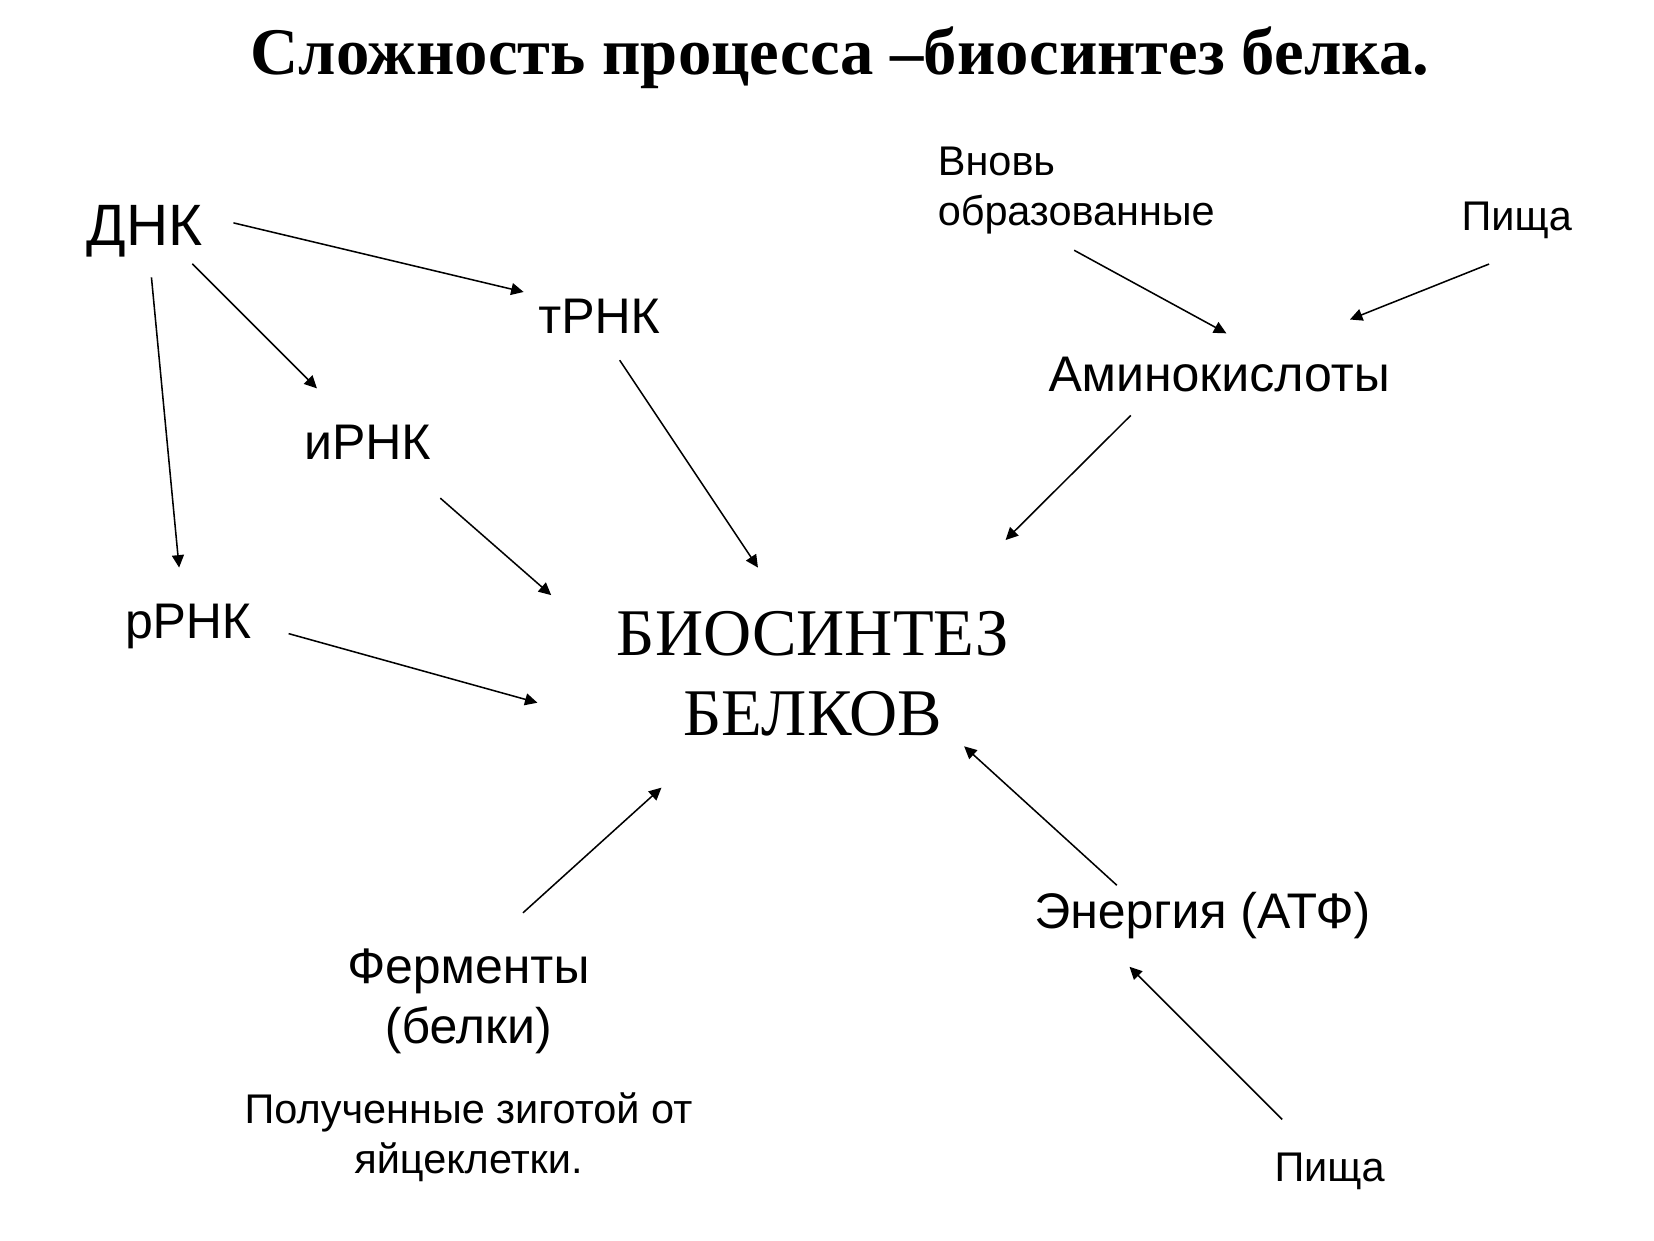

Сложность процесса –биосинтез белка.
Вновь образованные
ДНК
Пища
тРНК
Аминокислоты
иРНК
рРНК
БИОСИНТЕЗ БЕЛКОВ
Энергия (АТФ)
Ферменты (белки)
Полученные зиготой от яйцеклетки.
Пища